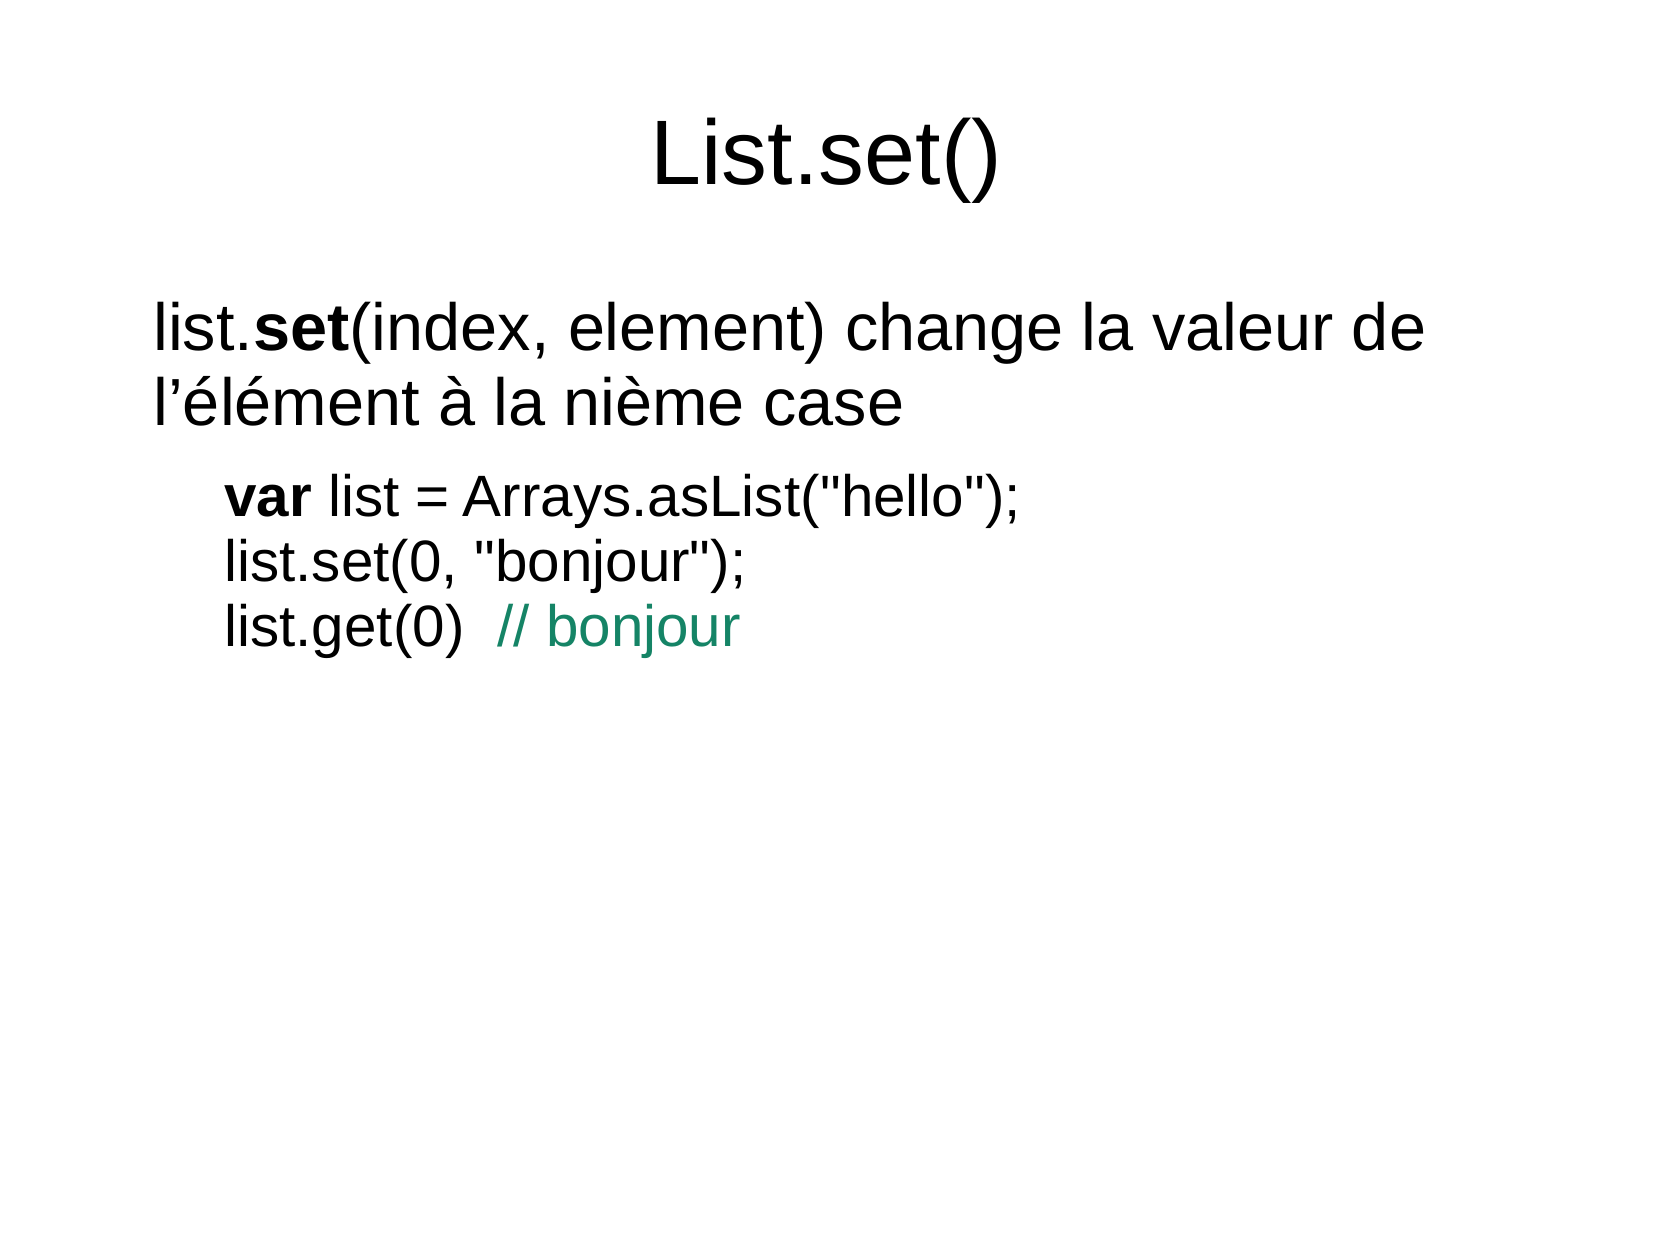

# List.set()
list.set(index, element) change la valeur de l’élément à la nième case
var list = Arrays.asList("hello");
list.set(0, "bonjour");
list.get(0) // bonjour